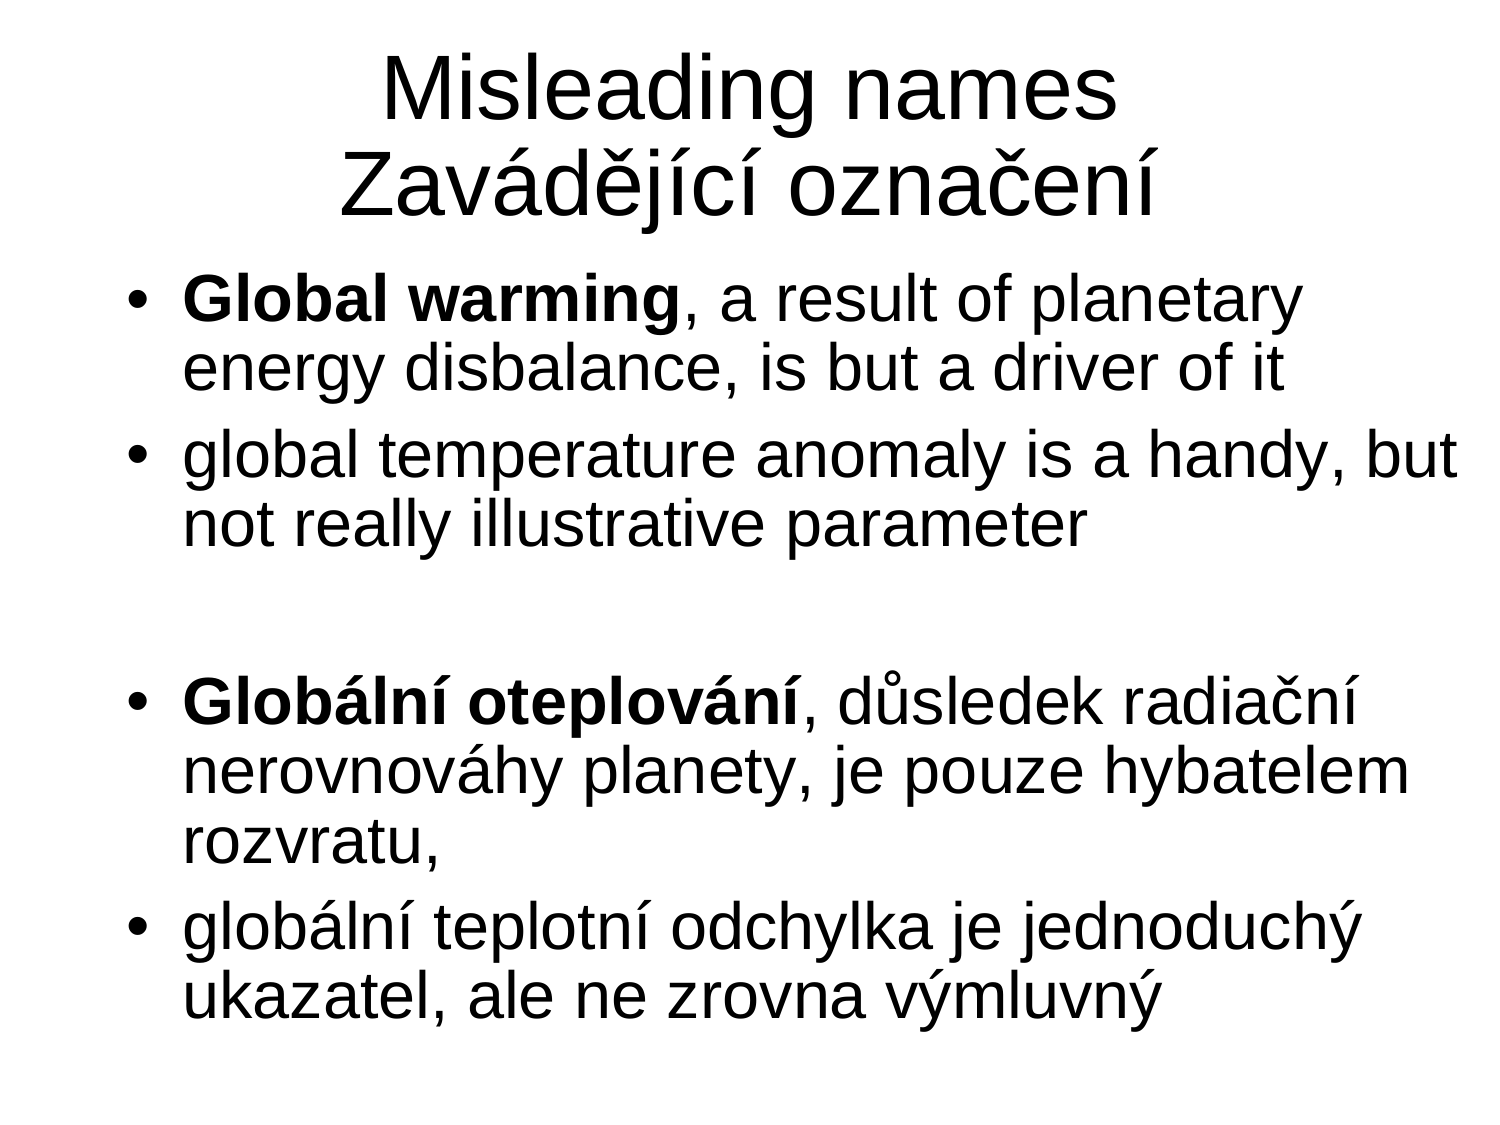

# Misleading names Zavádějící označení
Global warming, a result of planetary energy disbalance, is but a driver of it
global temperature anomaly is a handy, but not really illustrative parameter
Globální oteplování, důsledek radiační nerovnováhy planety, je pouze hybatelem rozvratu,
globální teplotní odchylka je jednoduchý ukazatel, ale ne zrovna výmluvný